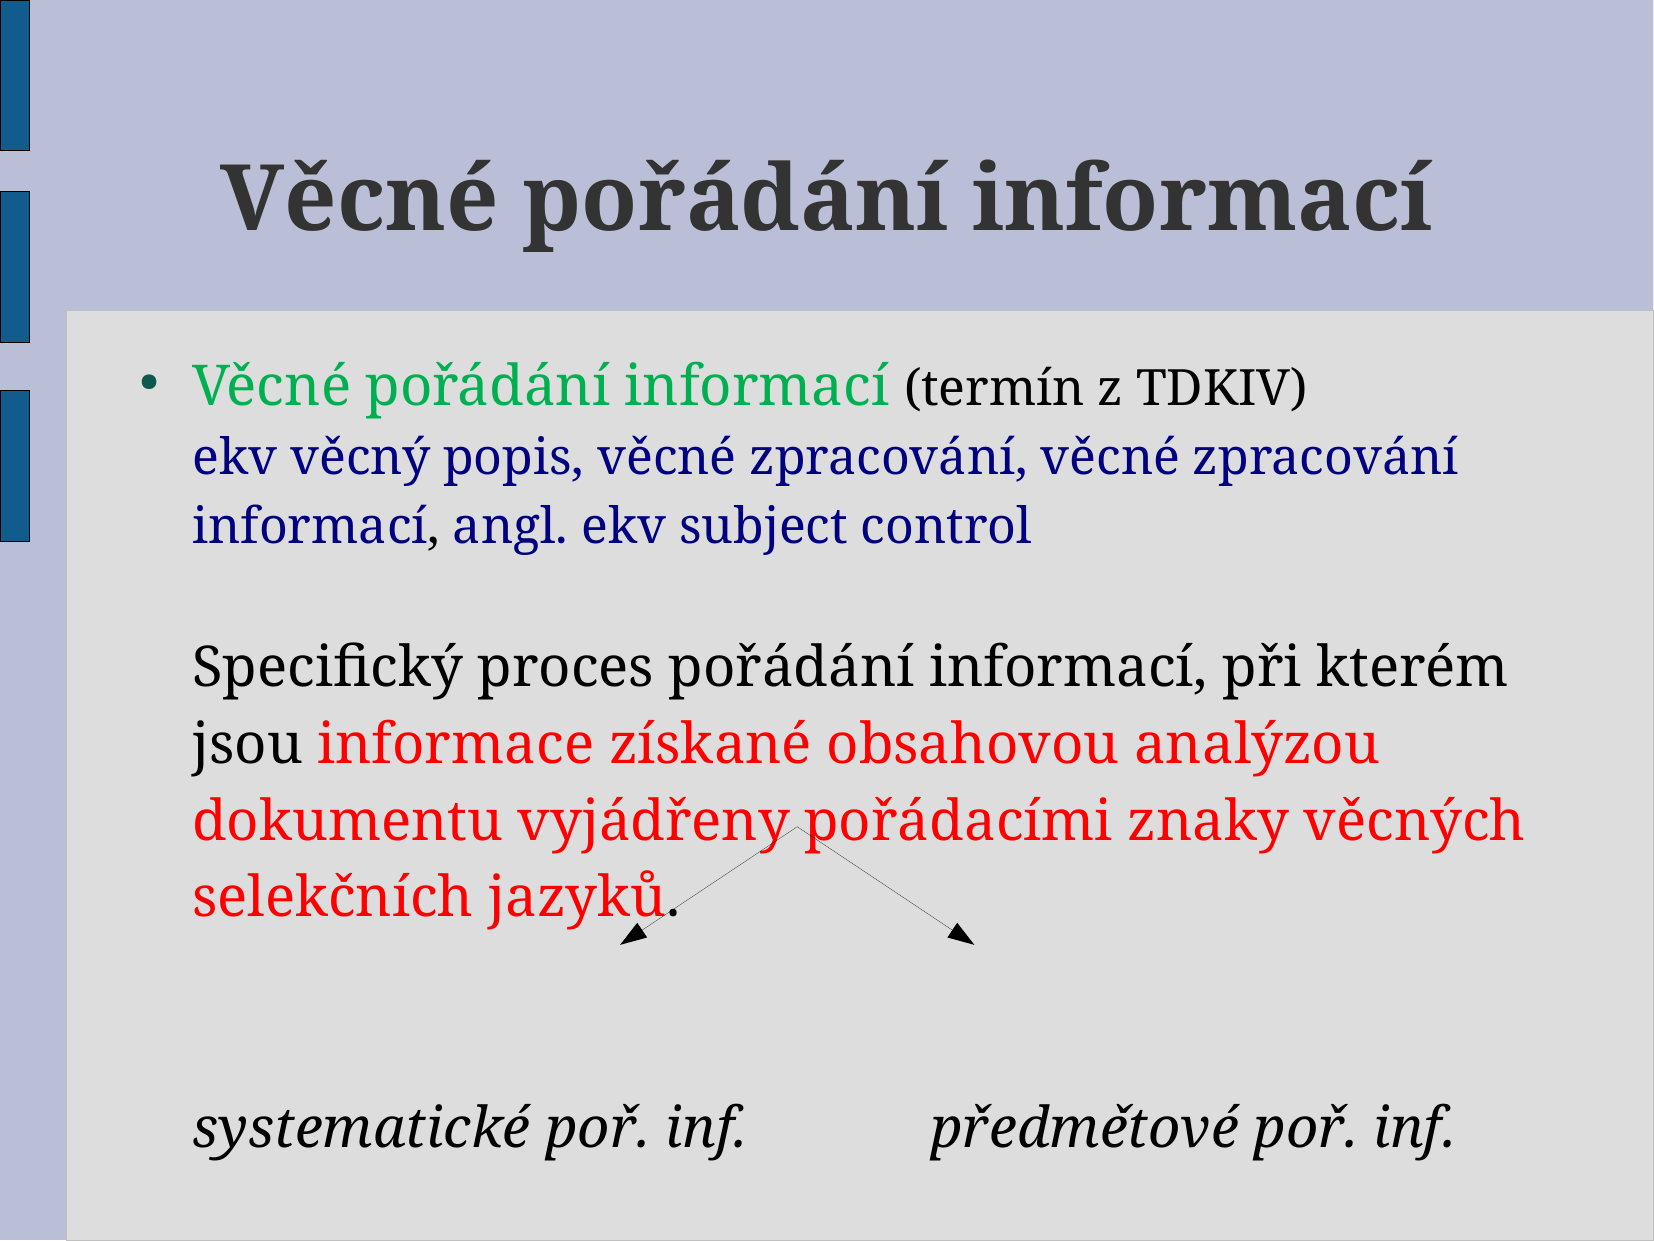

# Věcné pořádání informací
Věcné pořádání informací (termín z TDKIV)
ekv věcný popis, věcné zpracování, věcné zpracování informací, angl. ekv subject control
Specifický proces pořádání informací, při kterém jsou informace získané obsahovou analýzou dokumentu vyjádřeny pořádacími znaky věcných selekčních jazyků.
systematické poř. inf. 			předmětové poř. inf.